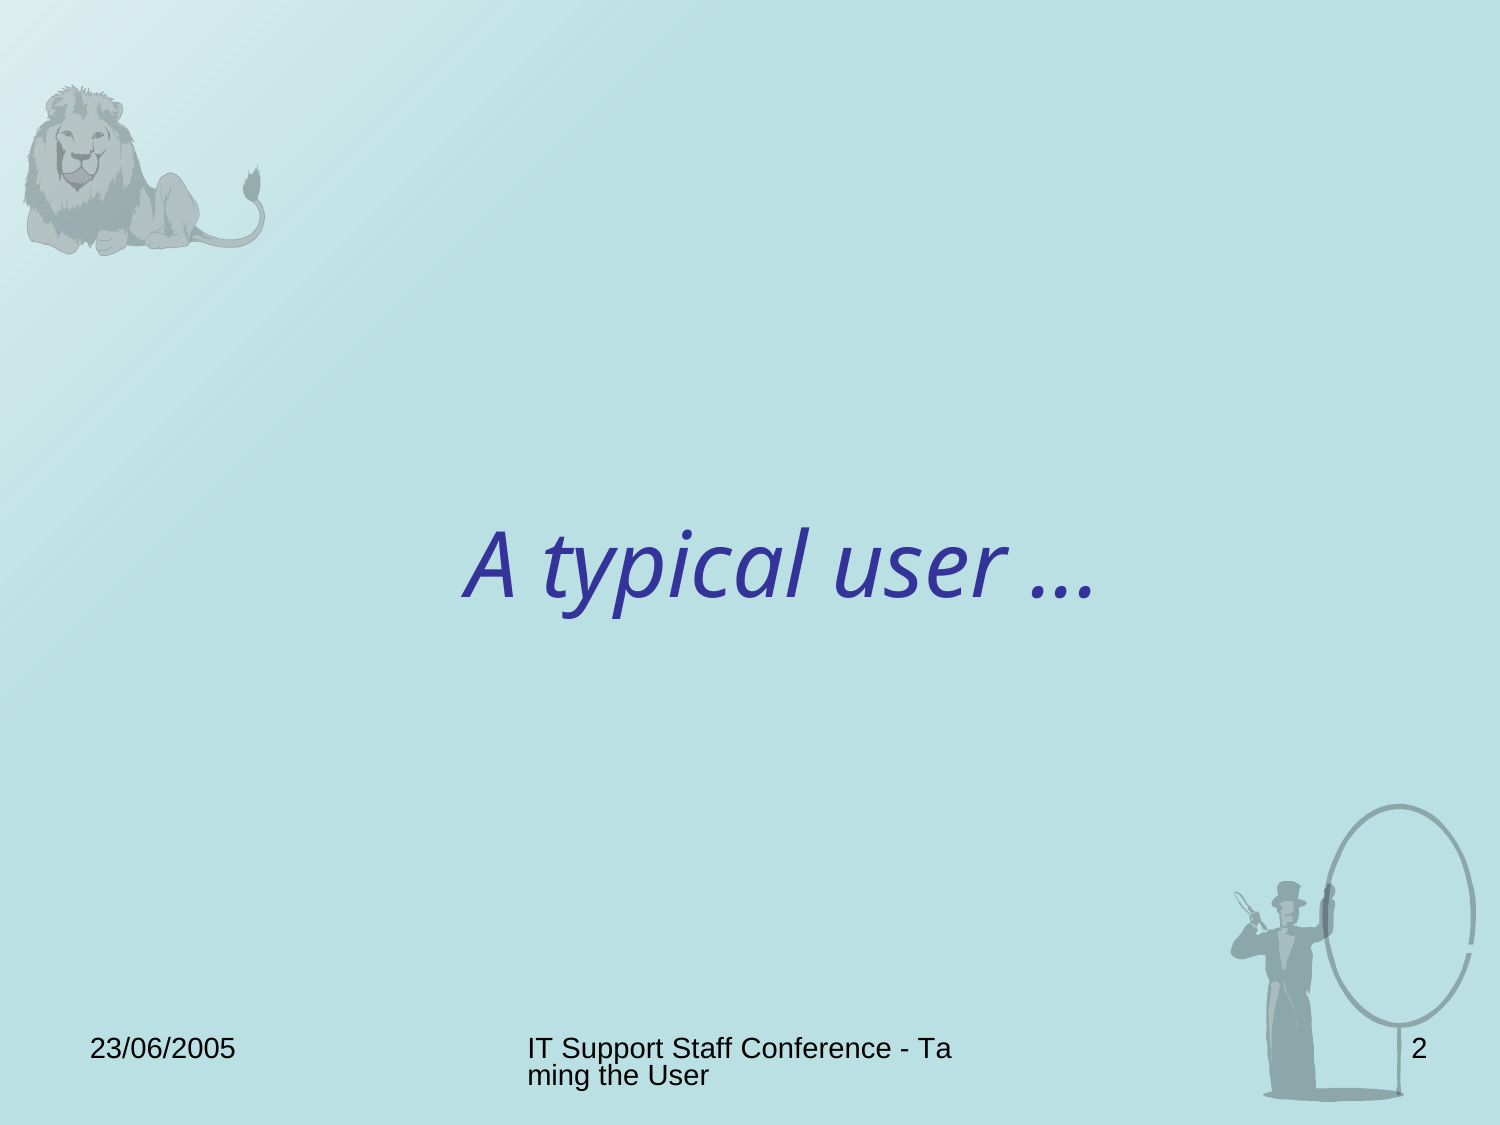

# A typical user ...
23/06/2005
IT Support Staff Conference - Taming the User
2